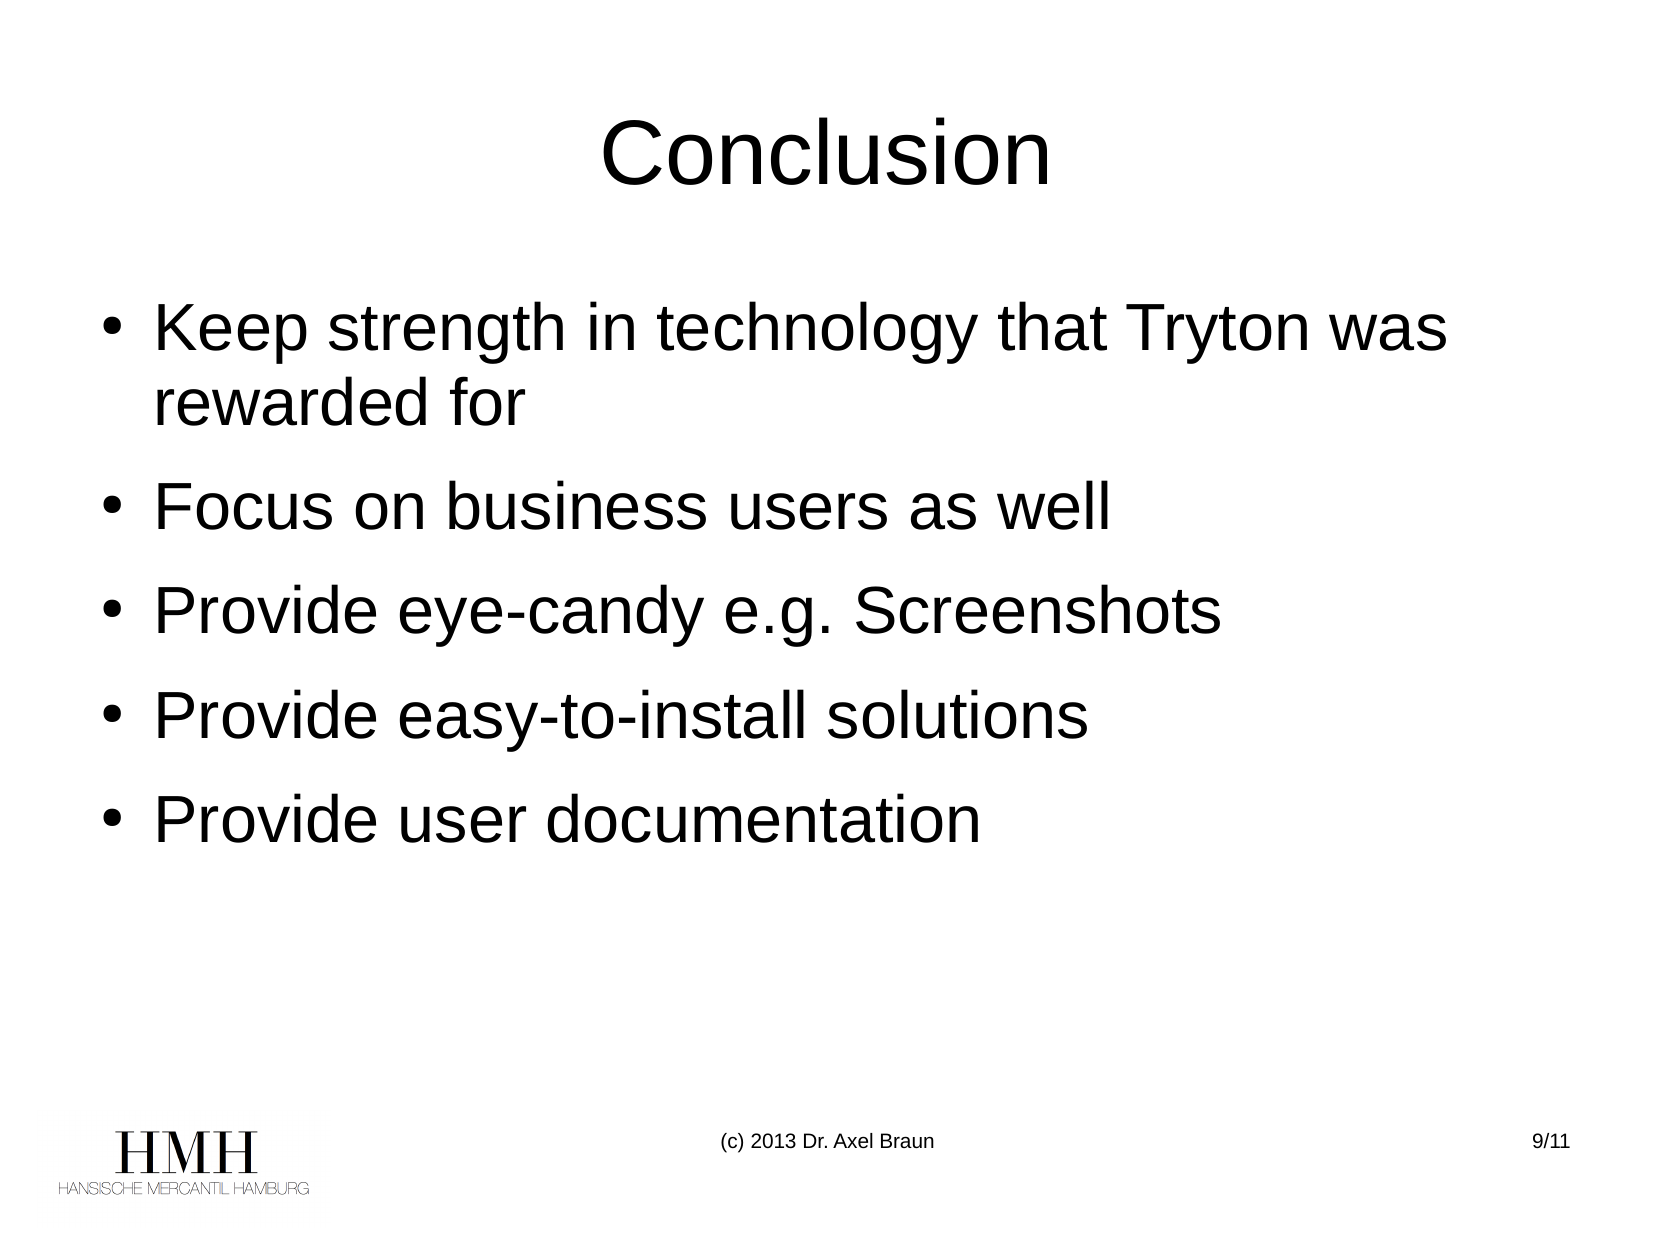

# Conclusion
Keep strength in technology that Tryton was rewarded for
Focus on business users as well
Provide eye-candy e.g. Screenshots
Provide easy-to-install solutions
Provide user documentation
(c) 2013 Dr. Axel Braun
9